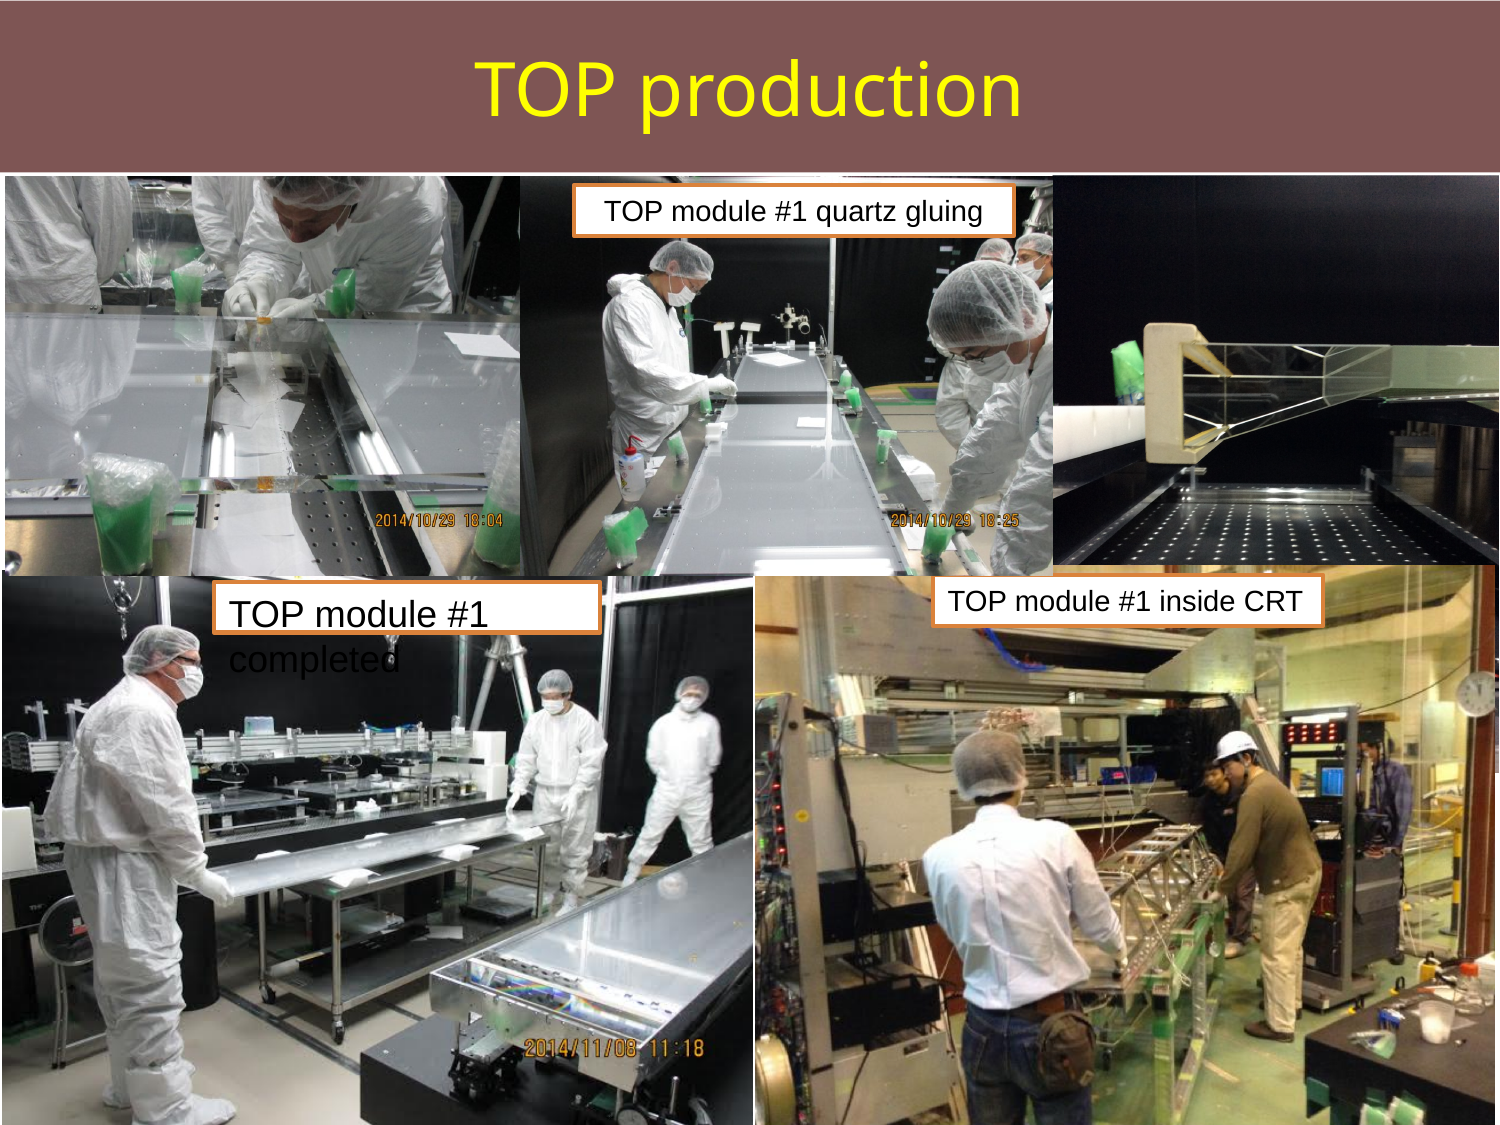

# TOP production
TOP module #1 quartz gluing
TOP module #1 completed
TOP module #1 inside CRT